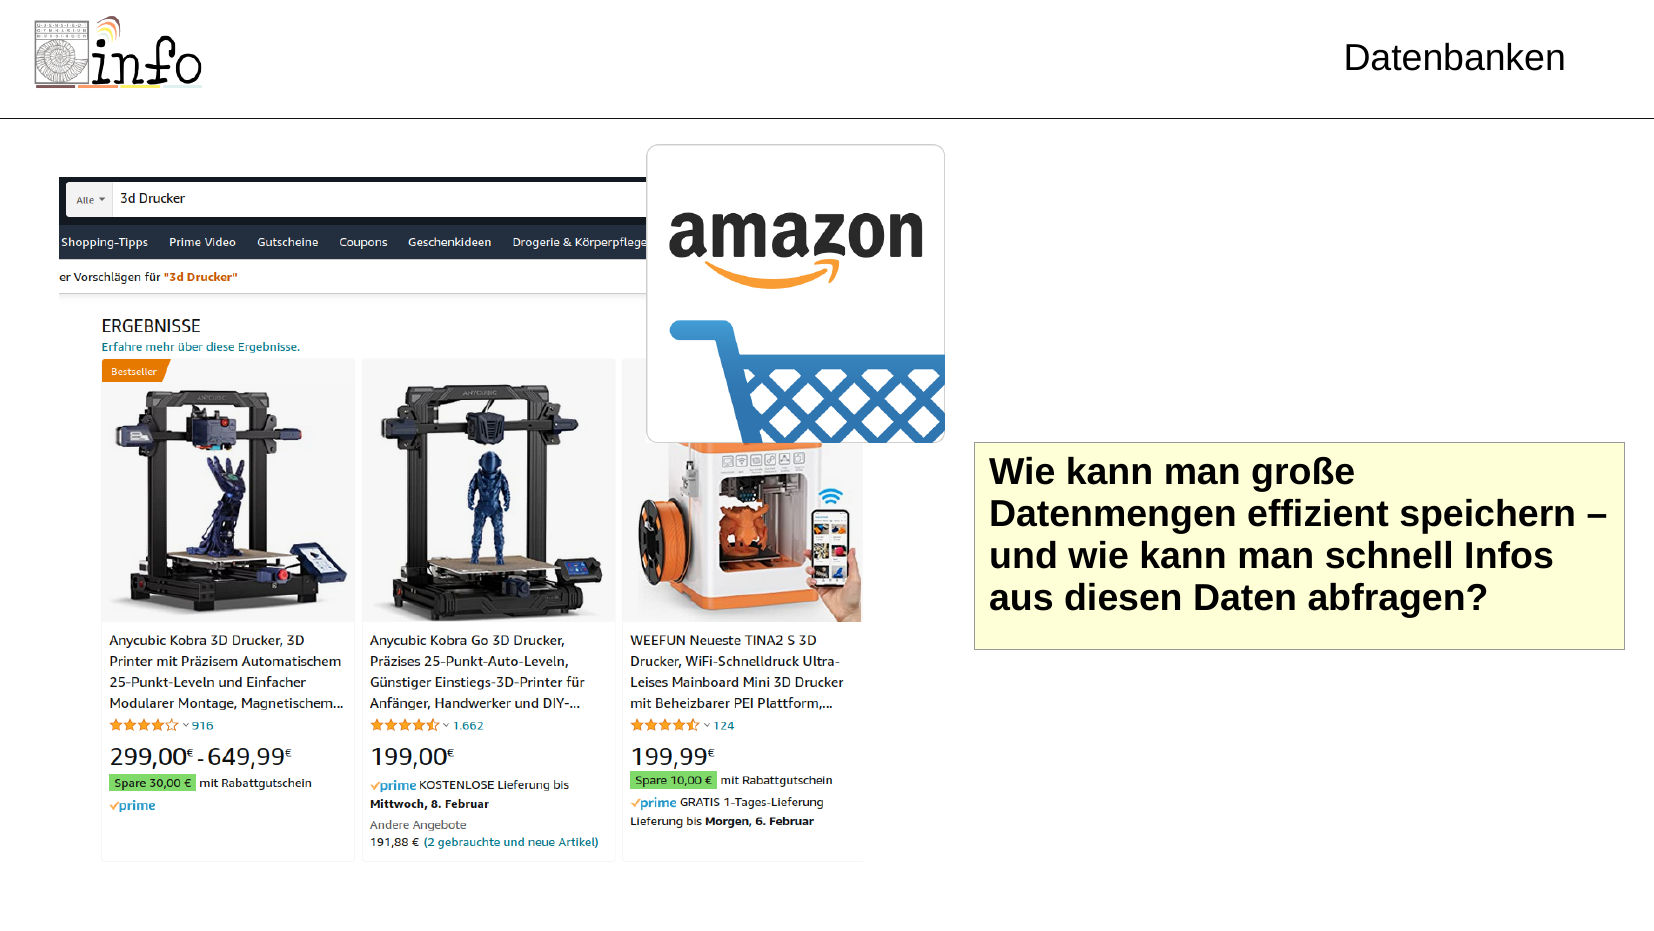

Datenbanken
Wie kann man große Datenmengen effizient speichern – und wie kann man schnell Infos aus diesen Daten abfragen?